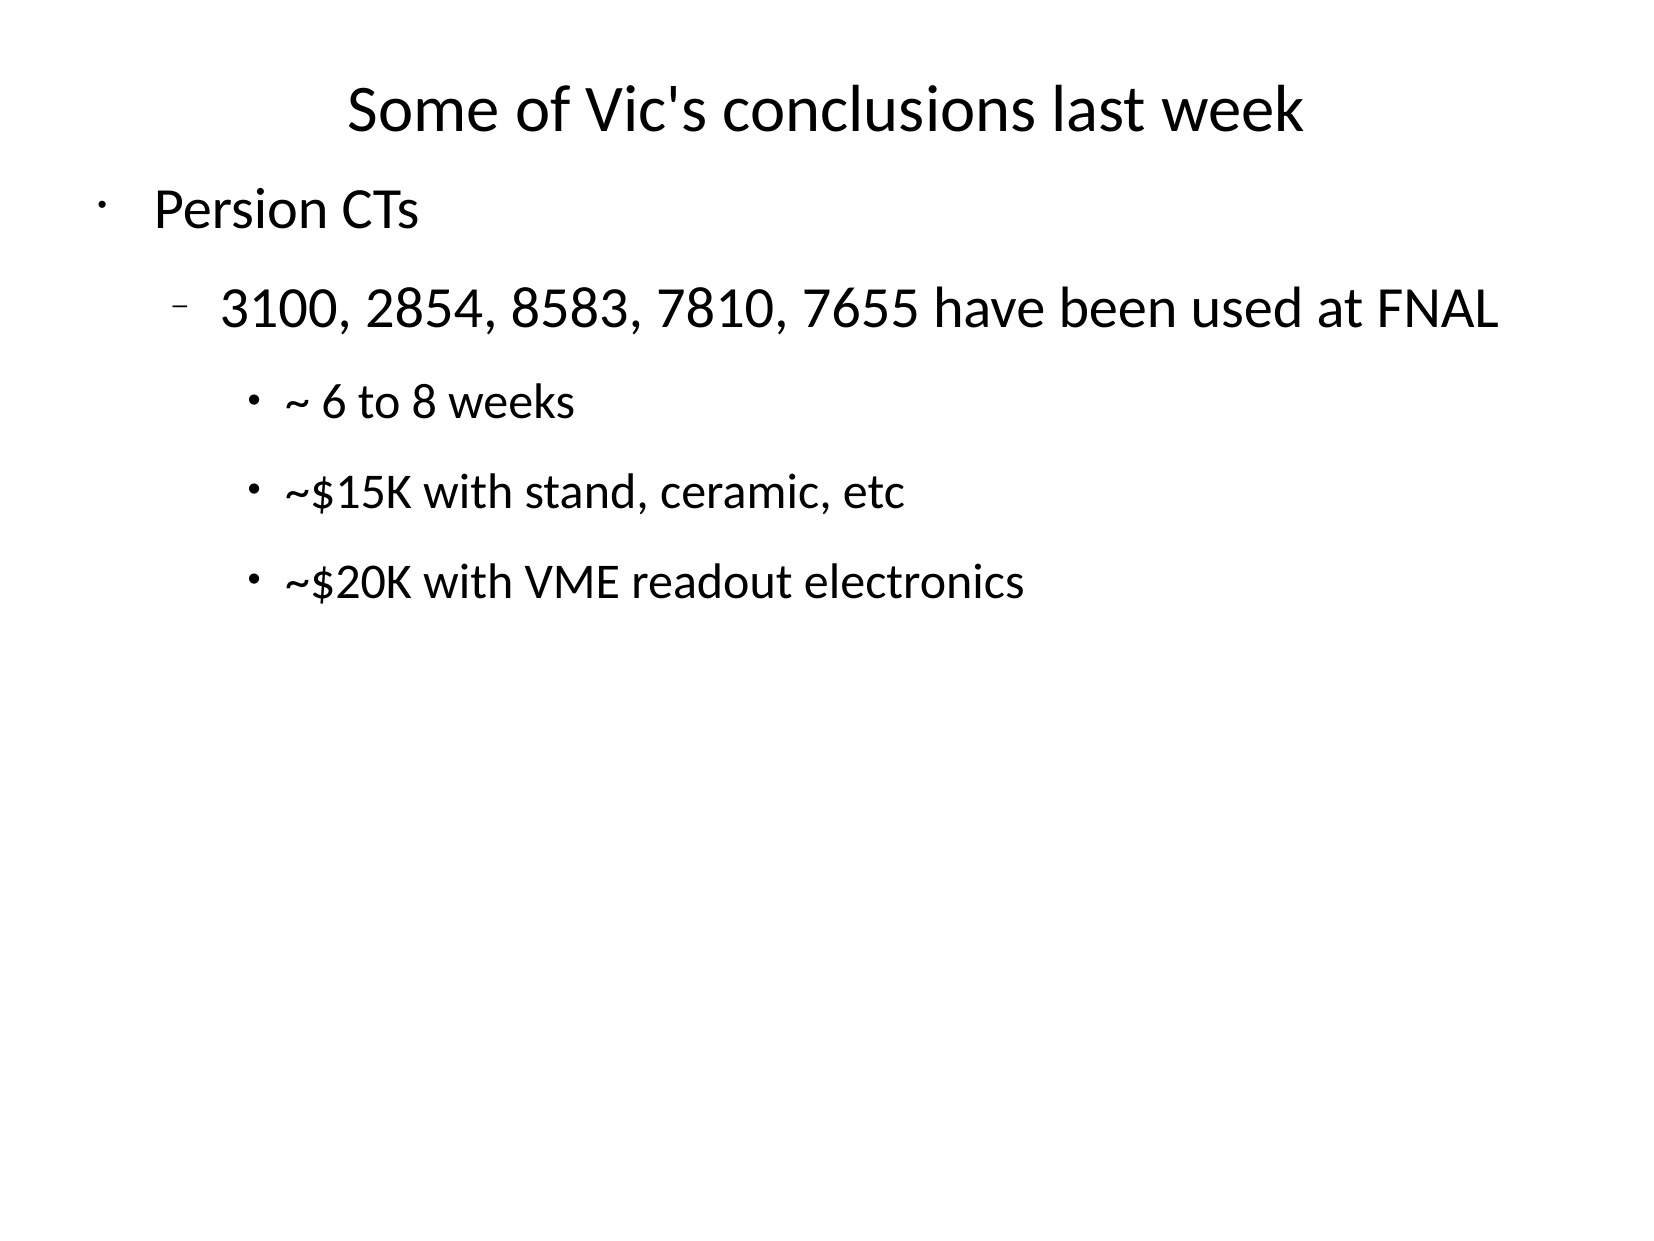

# Some of Vic's conclusions last week
Persion CTs
3100, 2854, 8583, 7810, 7655 have been used at FNAL
~ 6 to 8 weeks
~$15K with stand, ceramic, etc
~$20K with VME readout electronics